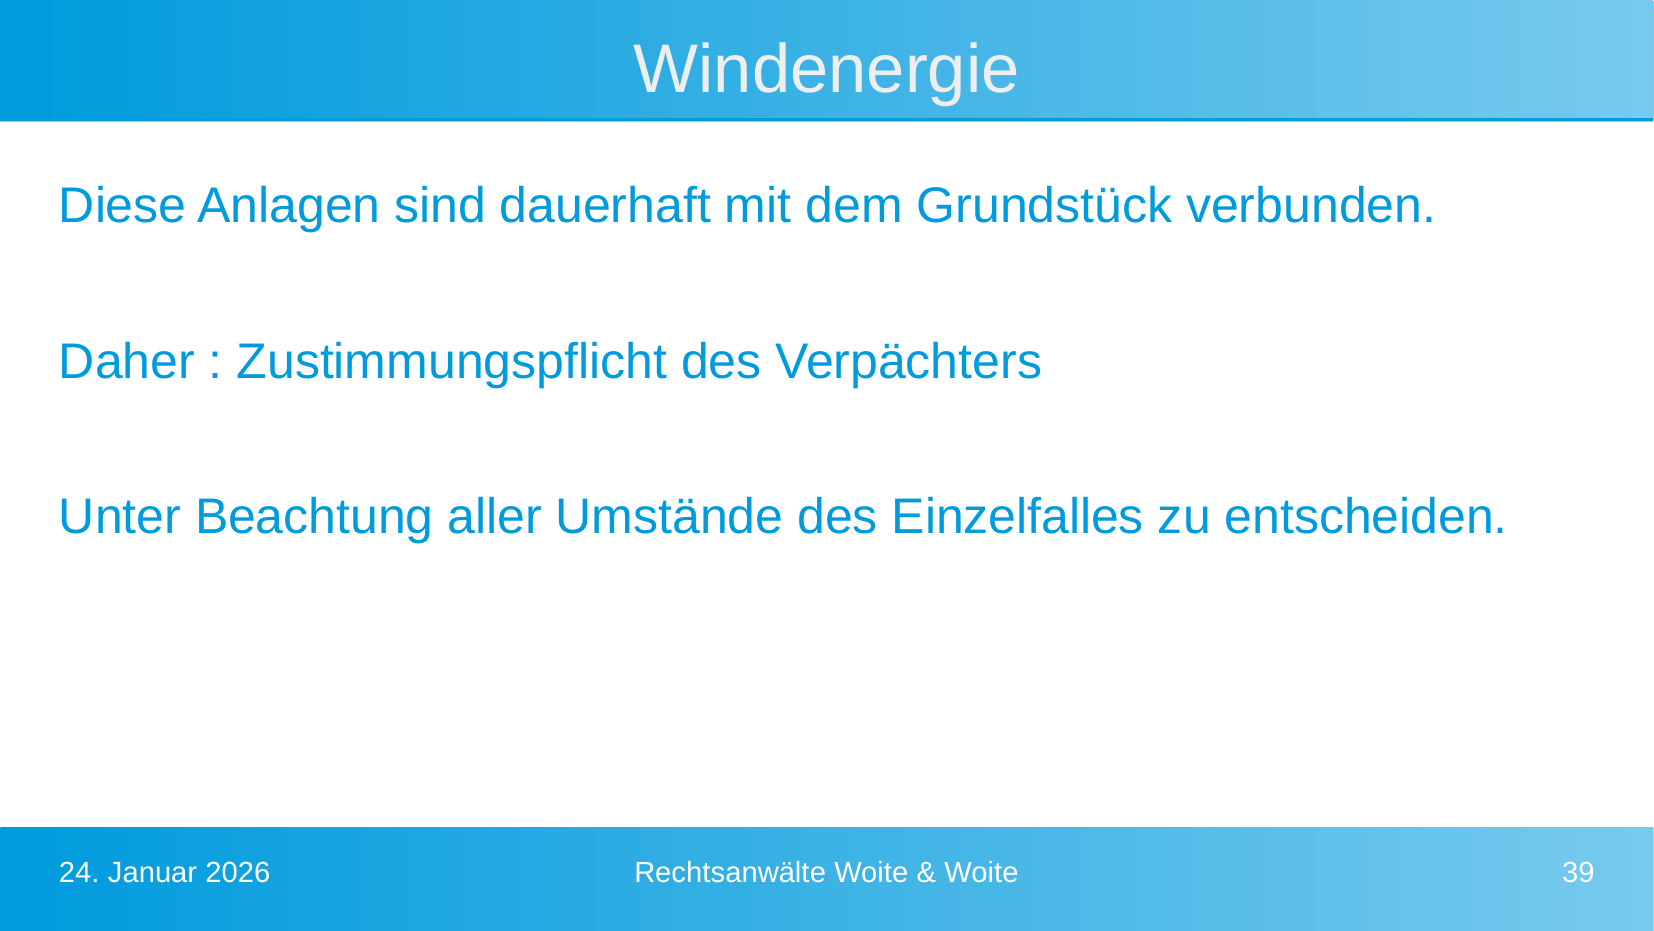

# Windenergie
Diese Anlagen sind dauerhaft mit dem Grundstück verbunden.
Daher : Zustimmungspflicht des Verpächters
Unter Beachtung aller Umstände des Einzelfalles zu entscheiden.
39